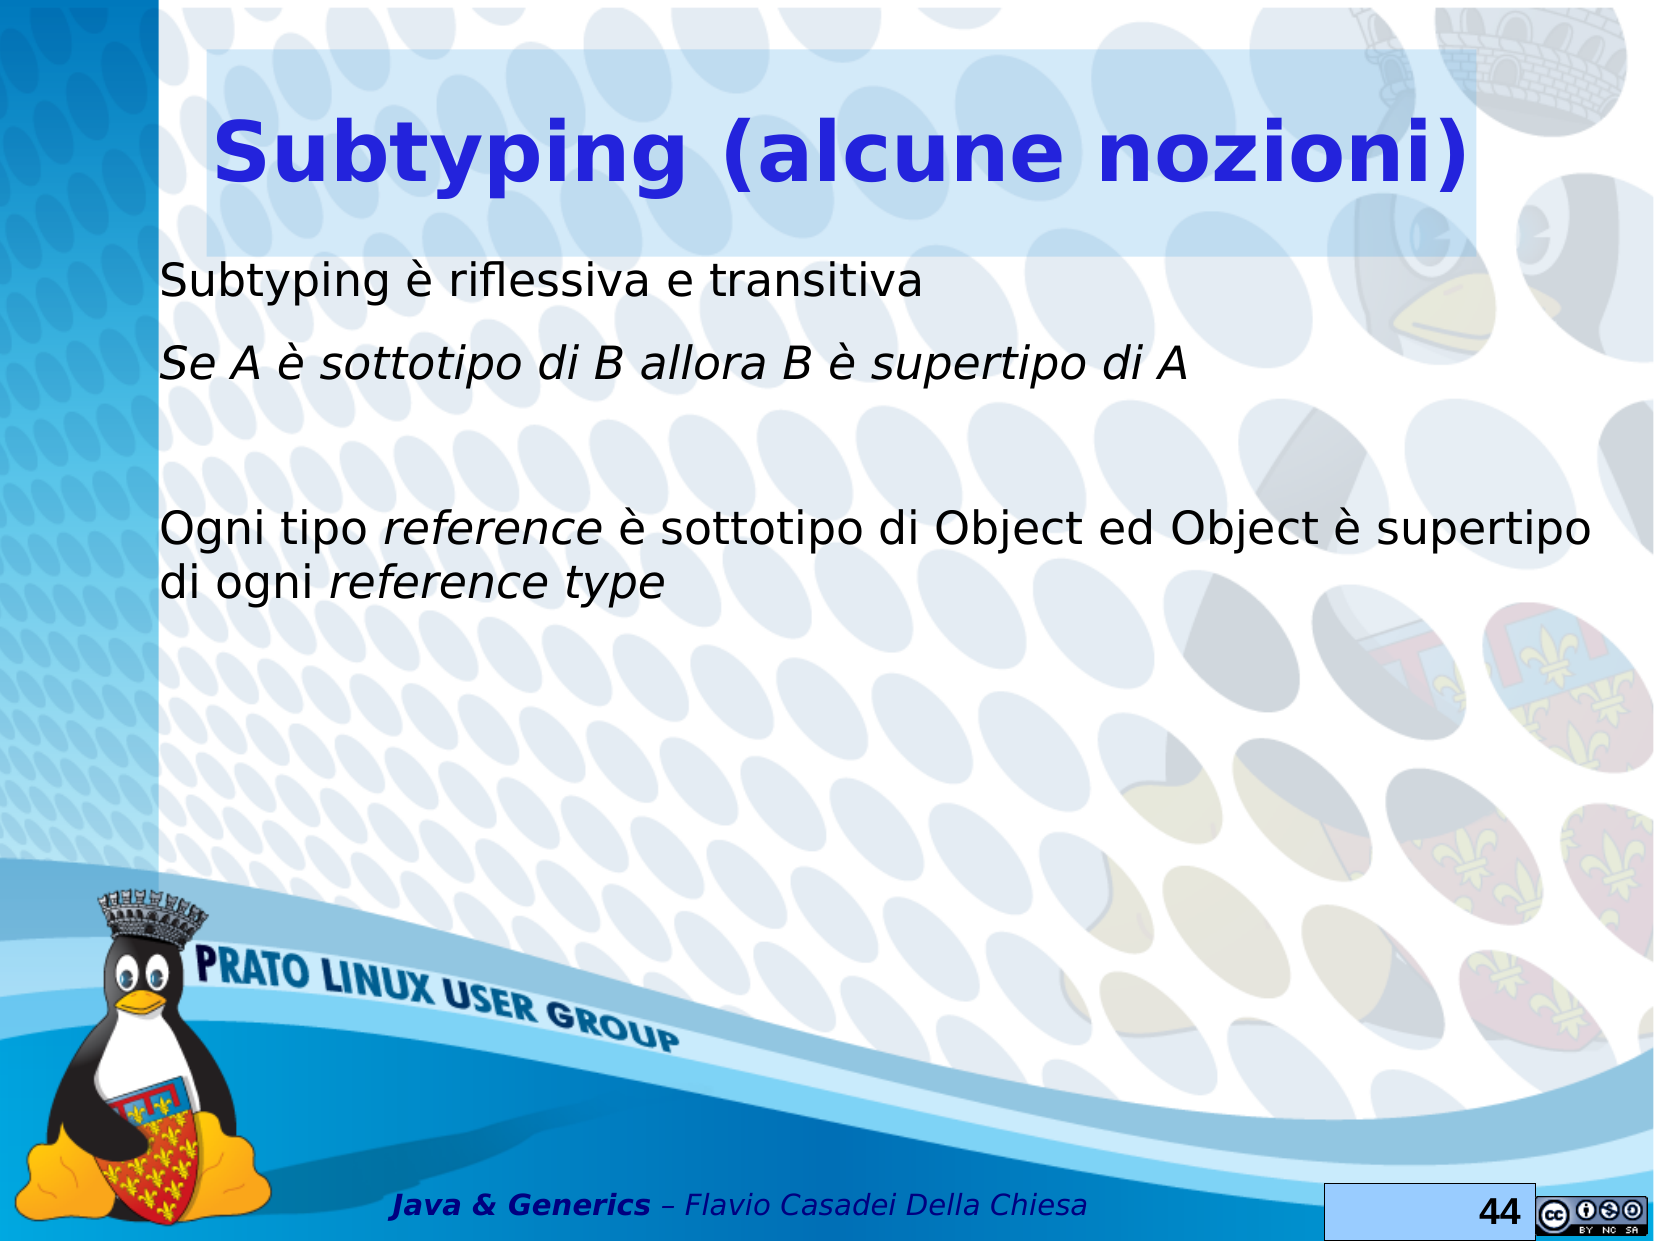

# Subtyping (alcune nozioni)
Subtyping è riflessiva e transitiva
Se A è sottotipo di B allora B è supertipo di A
Ogni tipo reference è sottotipo di Object ed Object è supertipo di ogni reference type